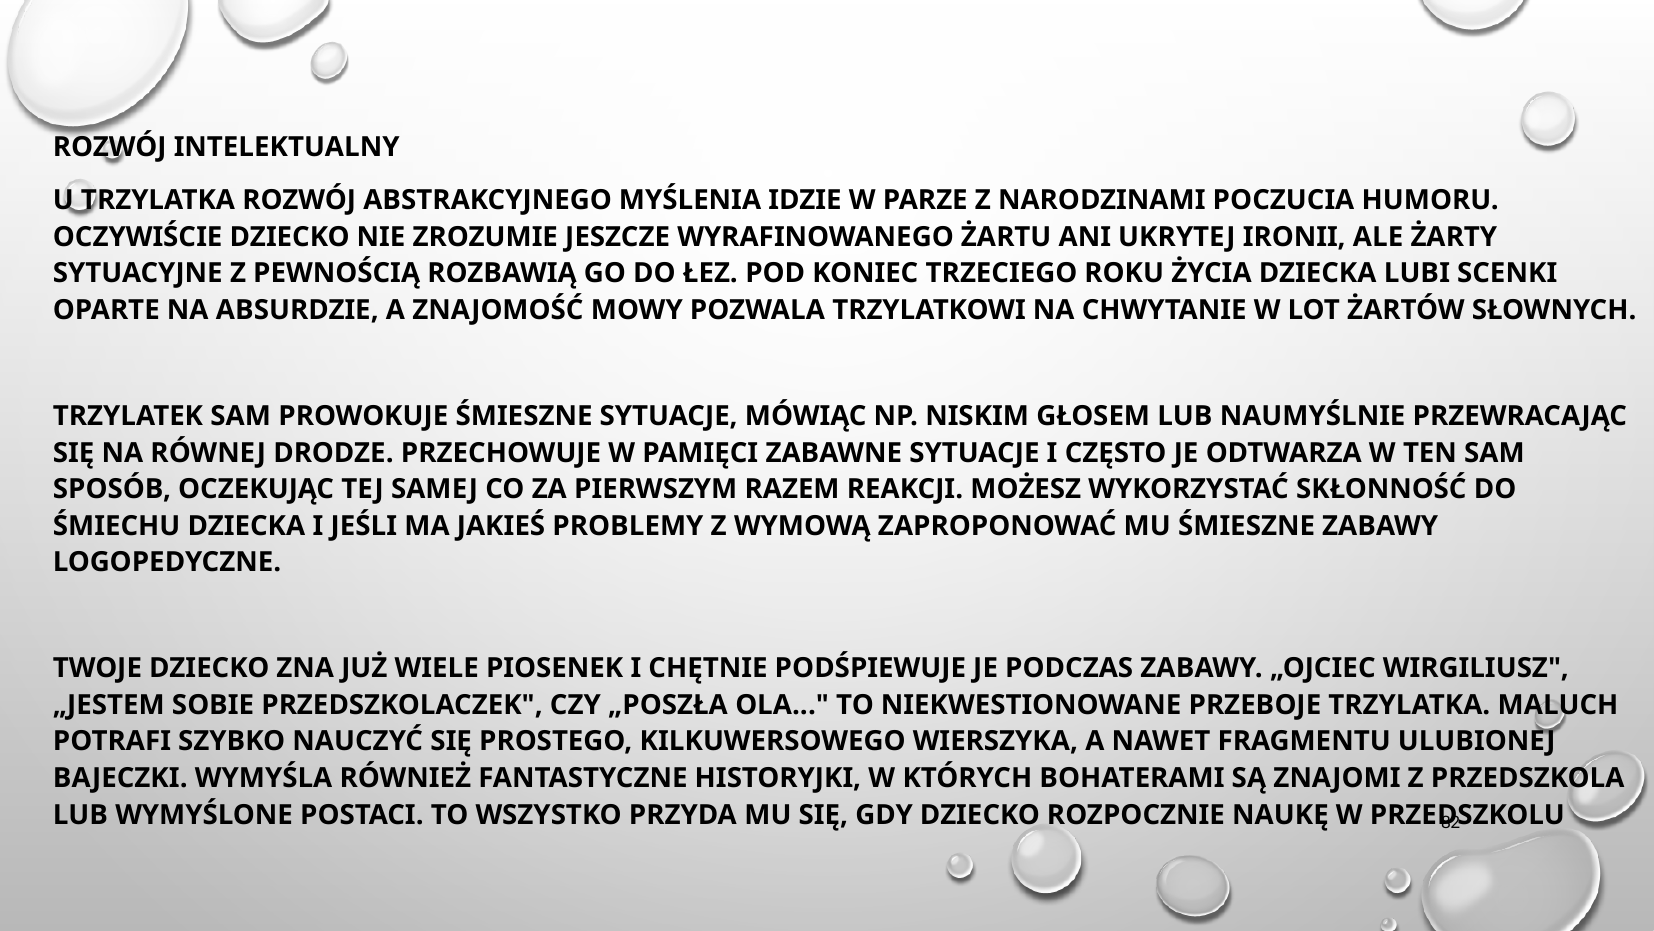

# Rozwój intelektualny
U trzylatka rozwój abstrakcyjnego myślenia idzie w parze z narodzinami poczucia humoru. Oczywiście dziecko nie zrozumie jeszcze wyrafinowanego żartu ani ukrytej ironii, ale żarty sytuacyjne z pewnością rozbawią go do łez. Pod koniec trzeciego roku życia dziecka lubi scenki oparte na absurdzie, a znajomość mowy pozwala trzylatkowi na chwytanie w lot żartów słownych.
Trzylatek sam prowokuje śmieszne sytuacje, mówiąc np. niskim głosem lub naumyślnie przewracając się na równej drodze. Przechowuje w pamięci zabawne sytuacje i często je odtwarza w ten sam sposób, oczekując tej samej co za pierwszym razem reakcji. Możesz wykorzystać skłonność do śmiechu dziecka i jeśli ma jakieś problemy z wymową zaproponować mu śmieszne zabawy logopedyczne.
Twoje dziecko zna już wiele piosenek i chętnie podśpiewuje je podczas zabawy. „Ojciec Wirgiliusz", „Jestem sobie przedszkolaczek", czy „Poszła Ola..." to niekwestionowane przeboje trzylatka. Maluch potrafi szybko nauczyć się prostego, kilkuwersowego wierszyka, a nawet fragmentu ulubionej bajeczki. Wymyśla również fantastyczne historyjki, w których bohaterami są znajomi z przedszkola lub wymyślone postaci. To wszystko przyda mu się, gdy dziecko rozpocznie naukę w przedszkolu